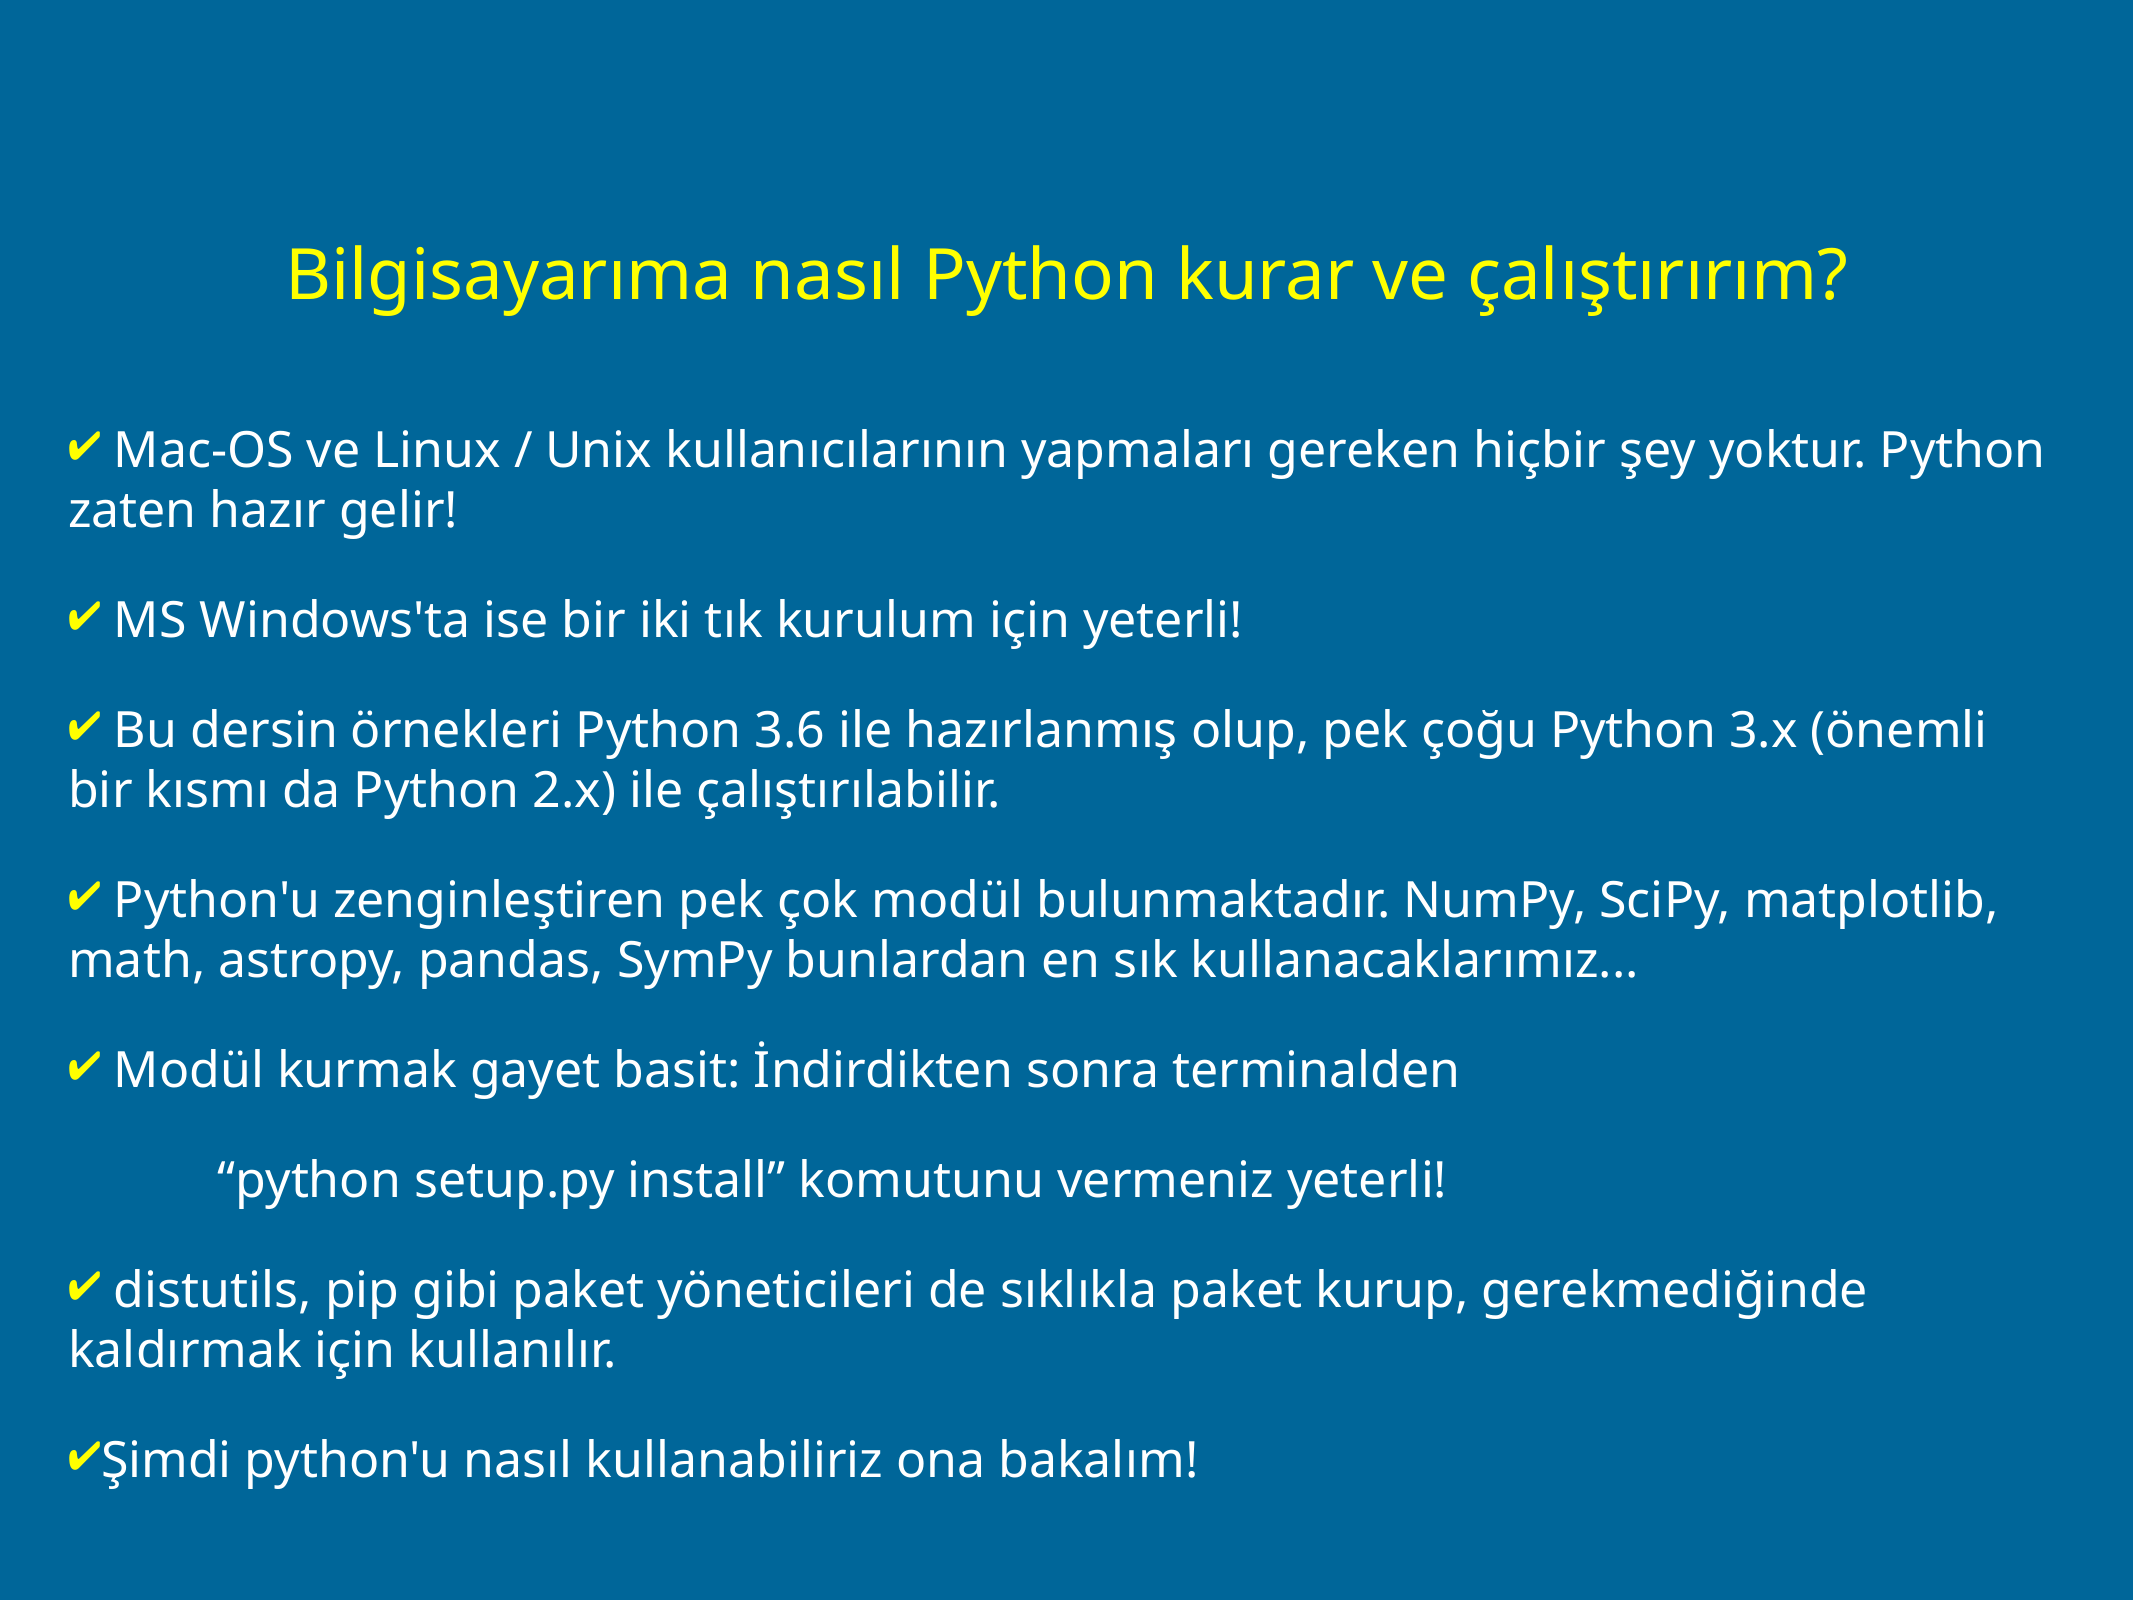

# Bilgisayarıma nasıl Python kurar ve çalıştırırım?
 Mac-OS ve Linux / Unix kullanıcılarının yapmaları gereken hiçbir şey yoktur. Python zaten hazır gelir!
 MS Windows'ta ise bir iki tık kurulum için yeterli!
 Bu dersin örnekleri Python 3.6 ile hazırlanmış olup, pek çoğu Python 3.x (önemli bir kısmı da Python 2.x) ile çalıştırılabilir.
 Python'u zenginleştiren pek çok modül bulunmaktadır. NumPy, SciPy, matplotlib, math, astropy, pandas, SymPy bunlardan en sık kullanacaklarımız...
 Modül kurmak gayet basit: İndirdikten sonra terminalden
		“python setup.py install” komutunu vermeniz yeterli!
 distutils, pip gibi paket yöneticileri de sıklıkla paket kurup, gerekmediğinde kaldırmak için kullanılır.
Şimdi python'u nasıl kullanabiliriz ona bakalım!